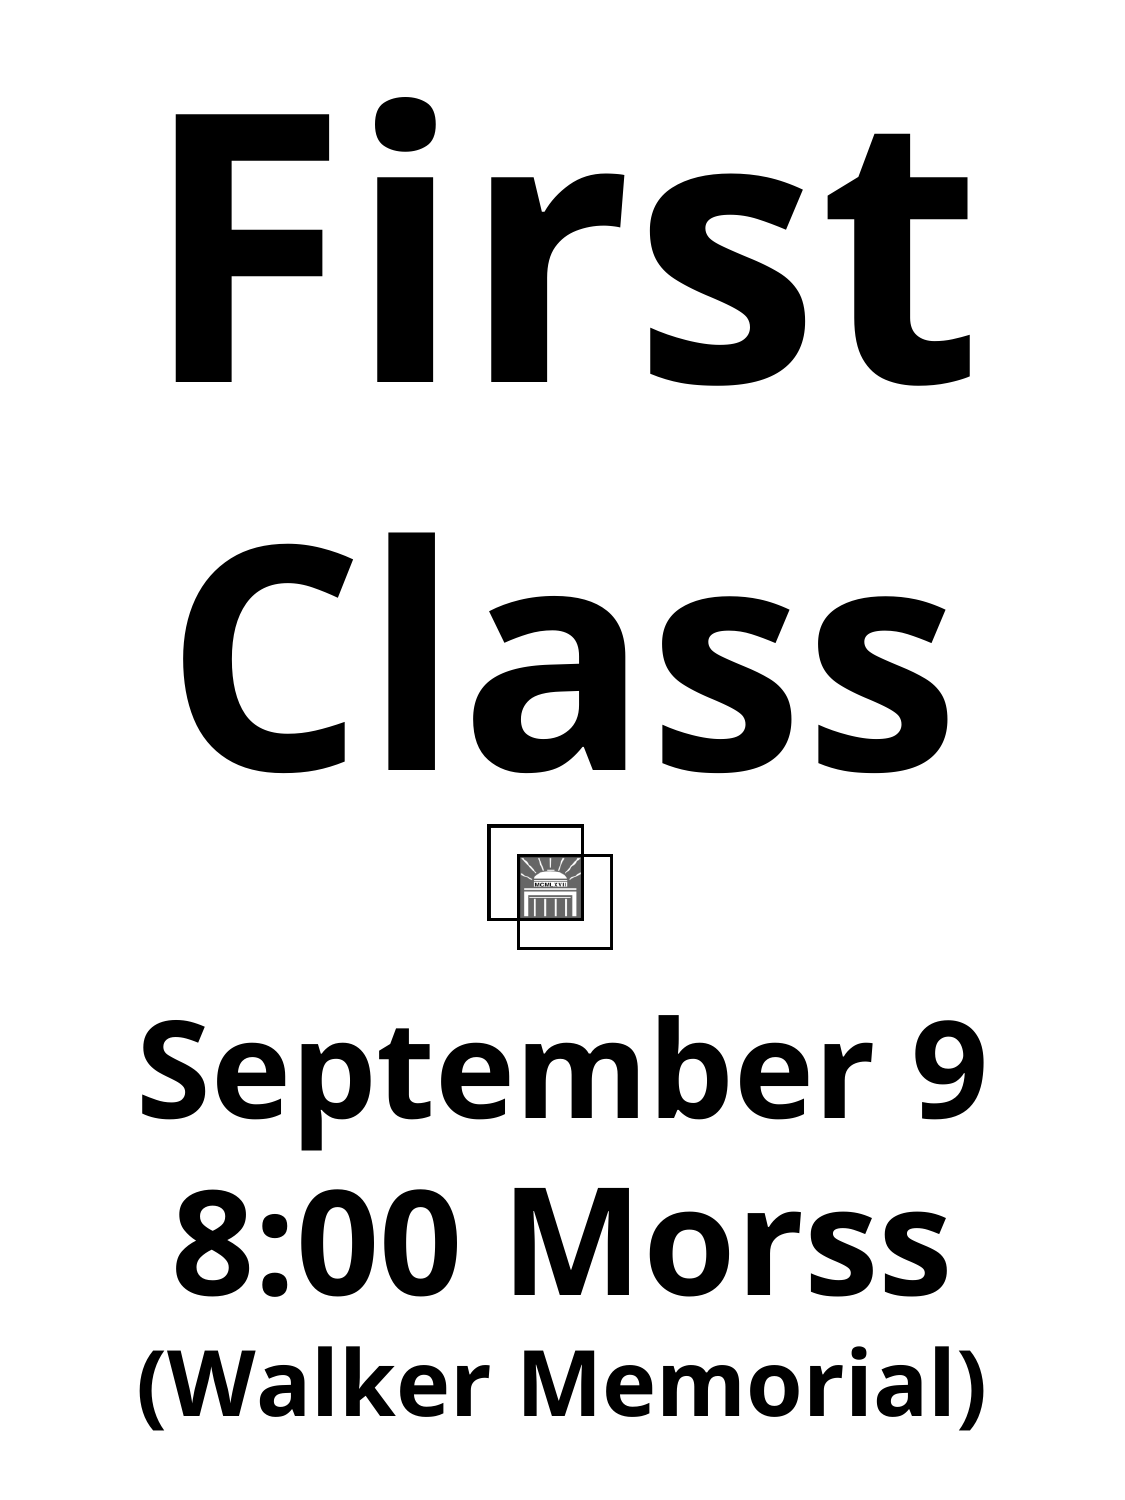

First
Class
September 9
8:00 Morss
(Walker Memorial)